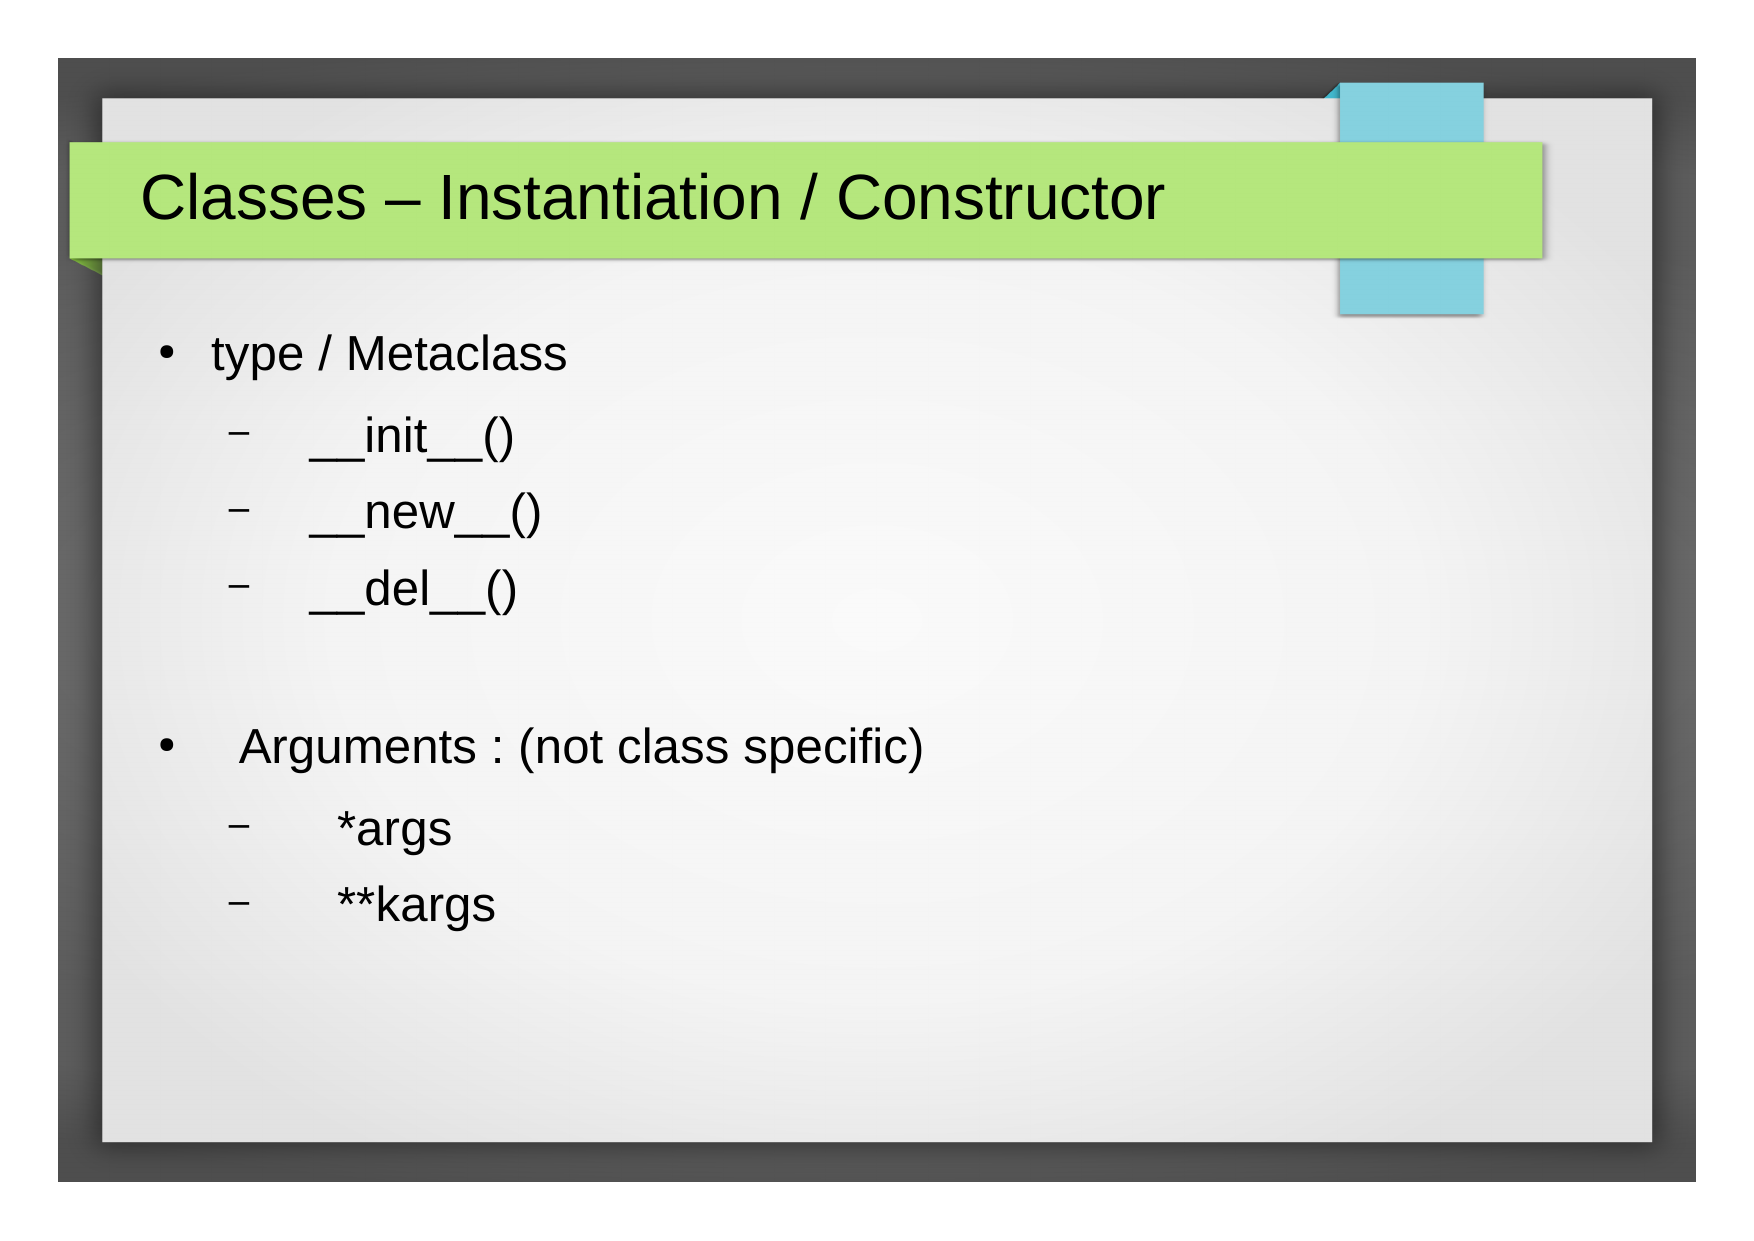

# Classes – Instantiation / Constructor
type / Metaclass
 __init__()
 __new__()
 __del__()
 Arguments : (not class specific)
 *args
 **kargs